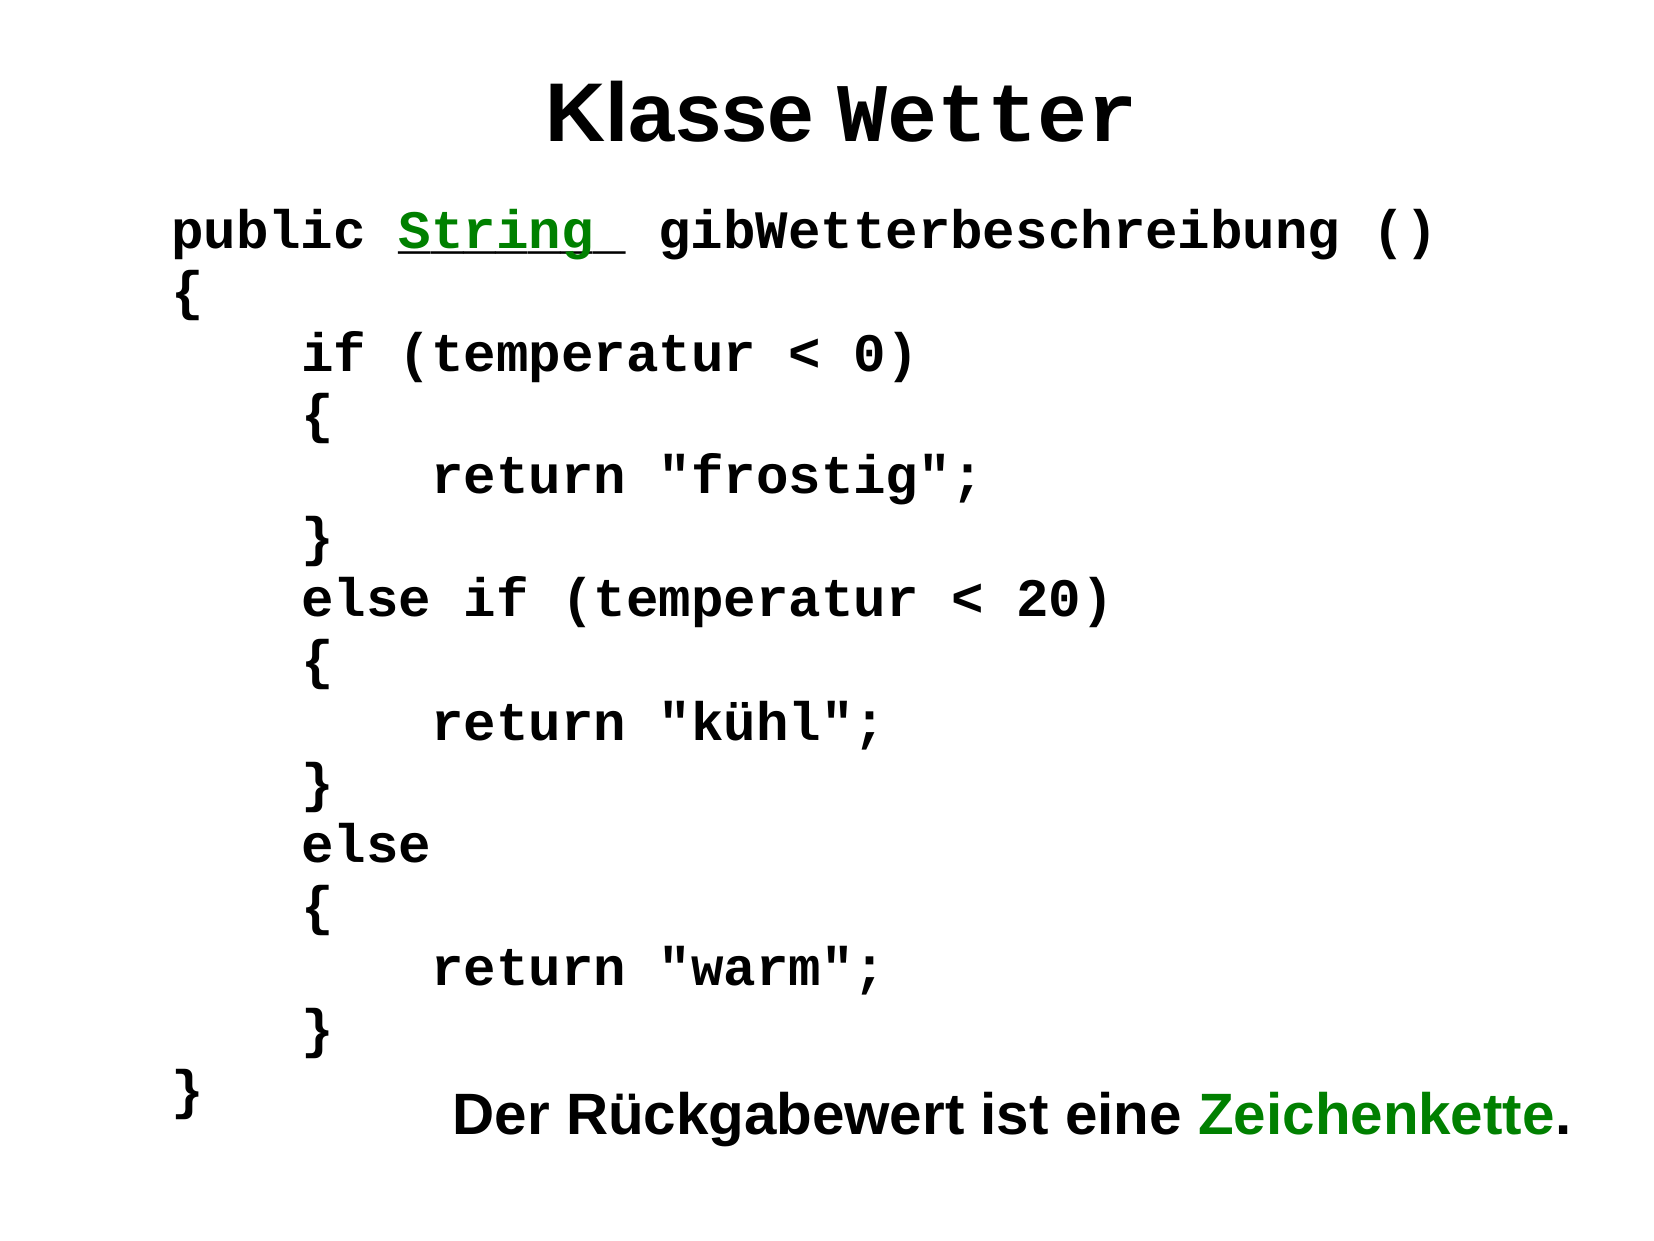

Klasse Wetter
 public _______ gibWetterbeschreibung ()
 {
 if (temperatur < 0)
 {
 return "frostig";
 }
 else if (temperatur < 20)
 {
 return "kühl";
 }
 else
 {
 return "warm";
 }
 }
 String
 Der Rückgabewert ist eine Zeichenkette.